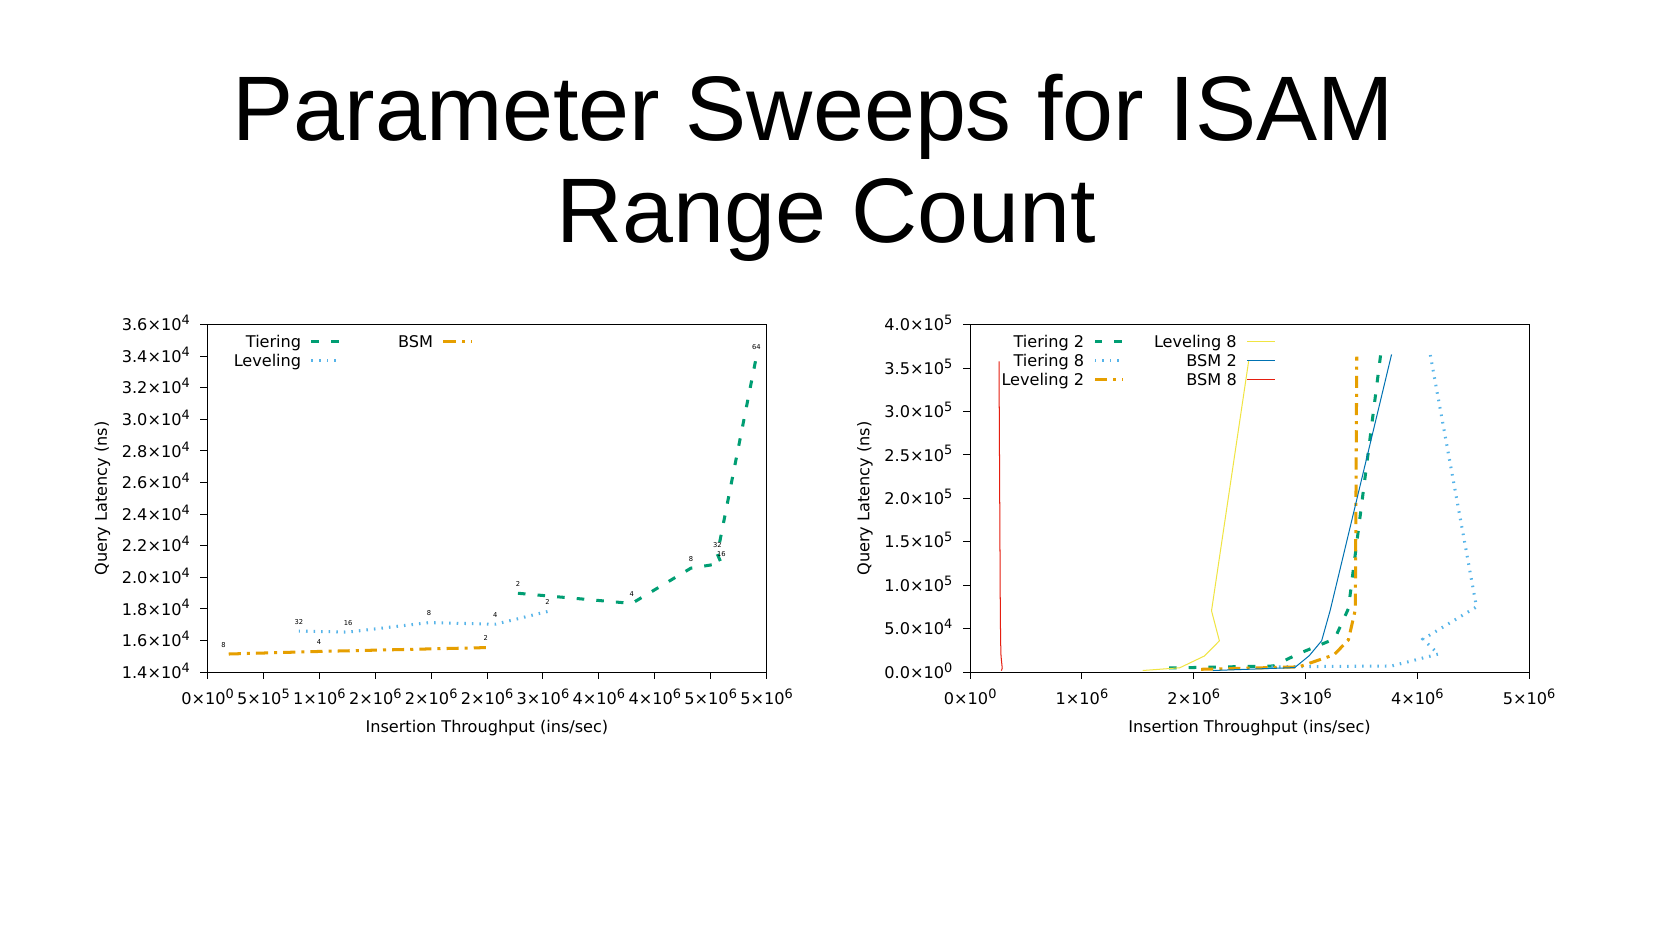

# Parameter Sweeps for ISAM Range Count